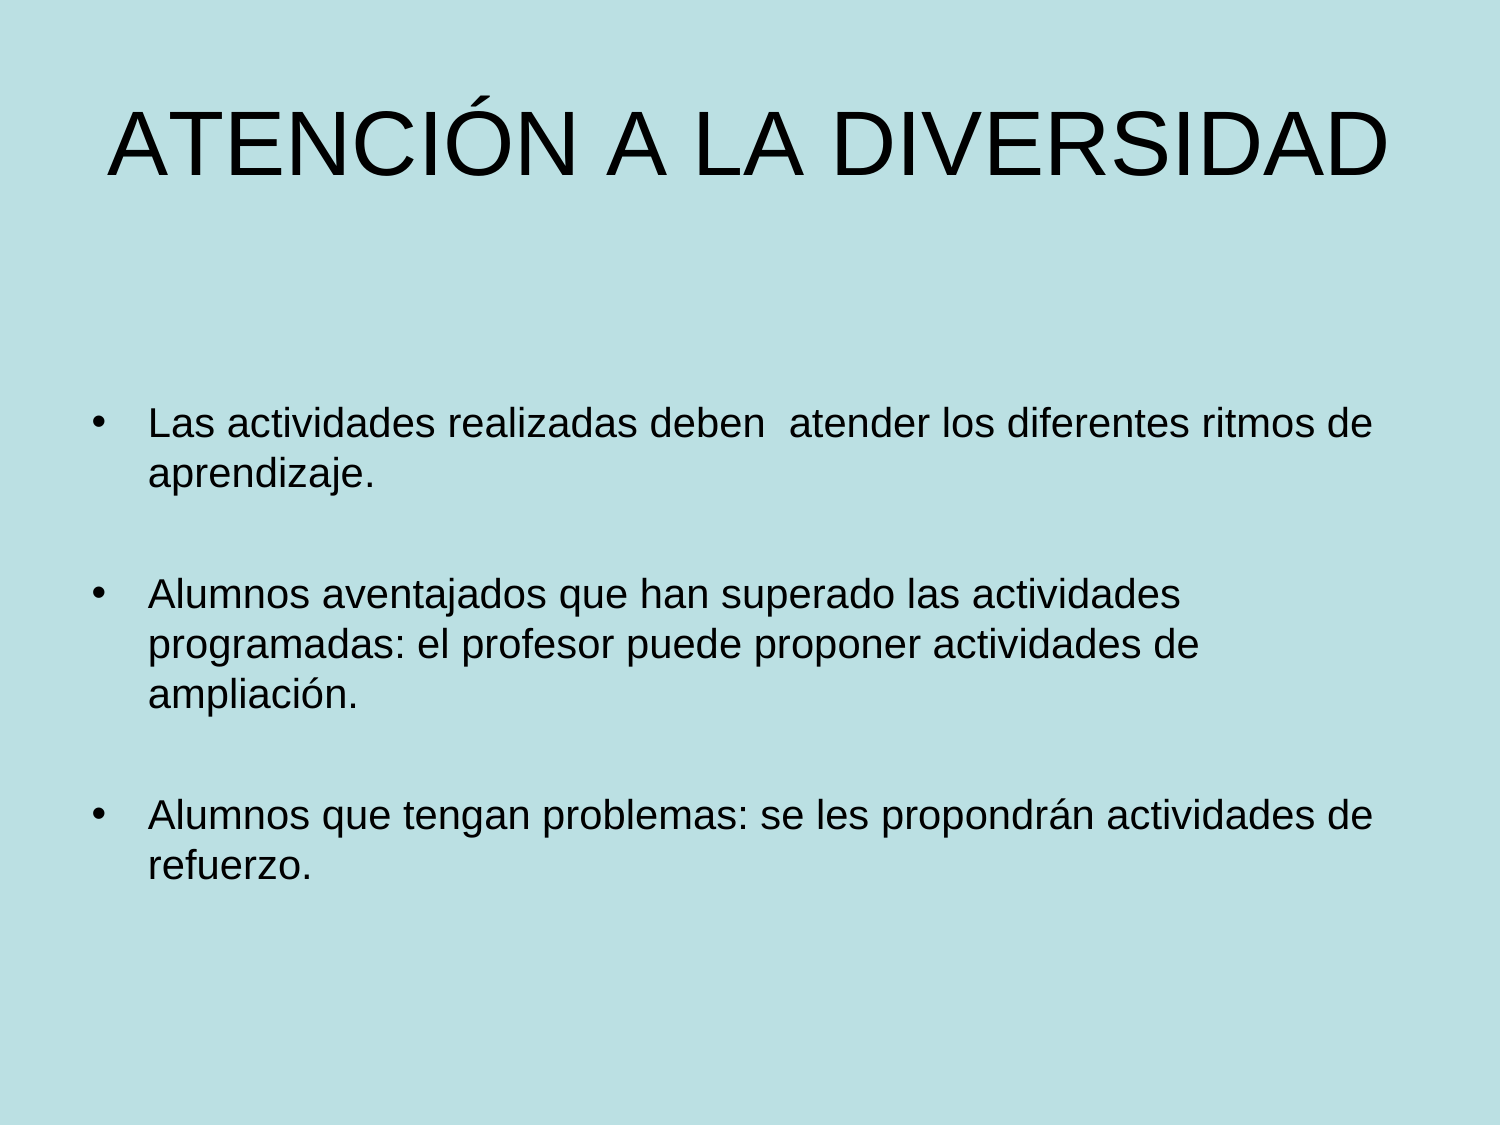

# ATENCIÓN A LA DIVERSIDAD
Las actividades realizadas deben atender los diferentes ritmos de aprendizaje.
Alumnos aventajados que han superado las actividades programadas: el profesor puede proponer actividades de ampliación.
Alumnos que tengan problemas: se les propondrán actividades de refuerzo.